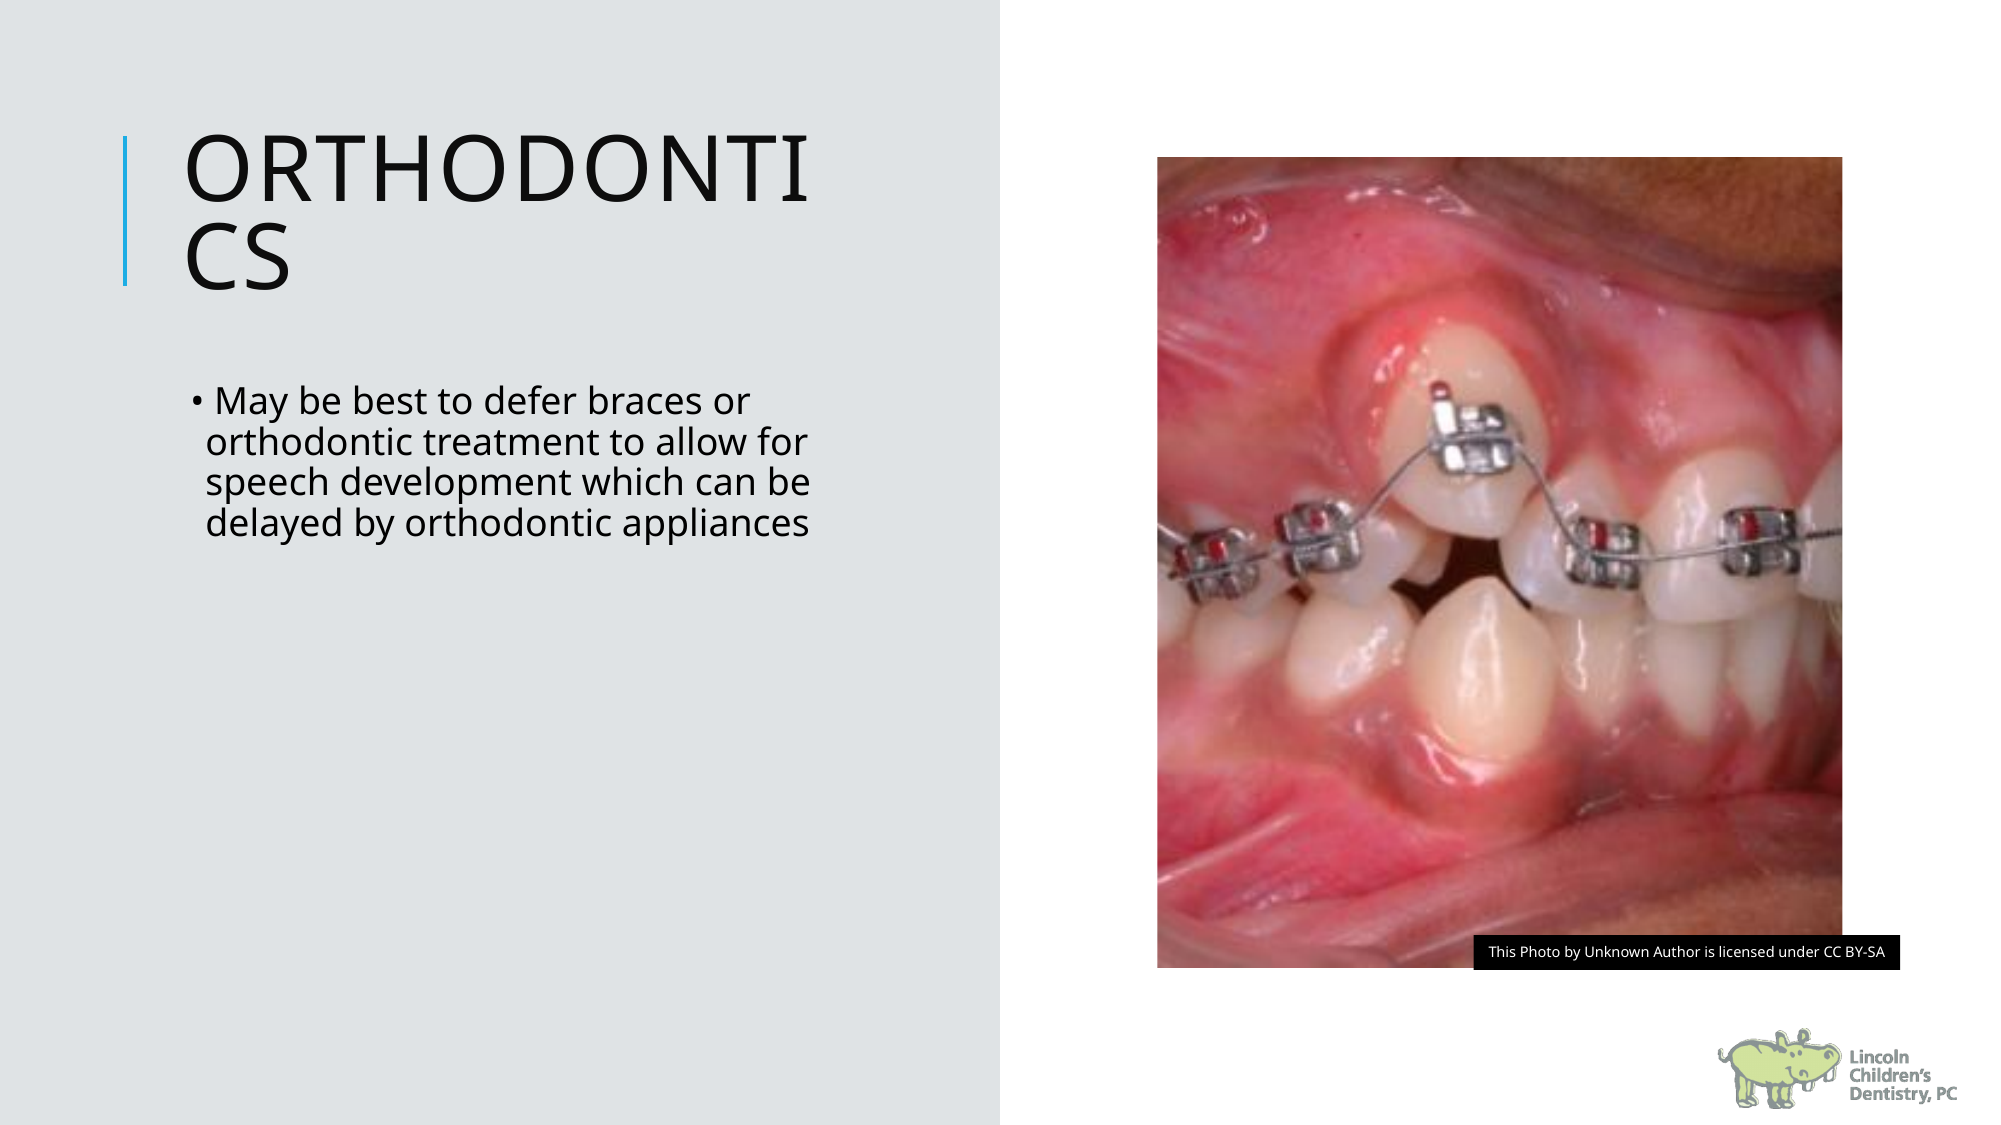

# orthodontics
• May be best to defer braces or orthodontic treatment to allow for speech development which can be delayed by orthodontic appliances
This Photo by Unknown Author is licensed under CC BY-SA